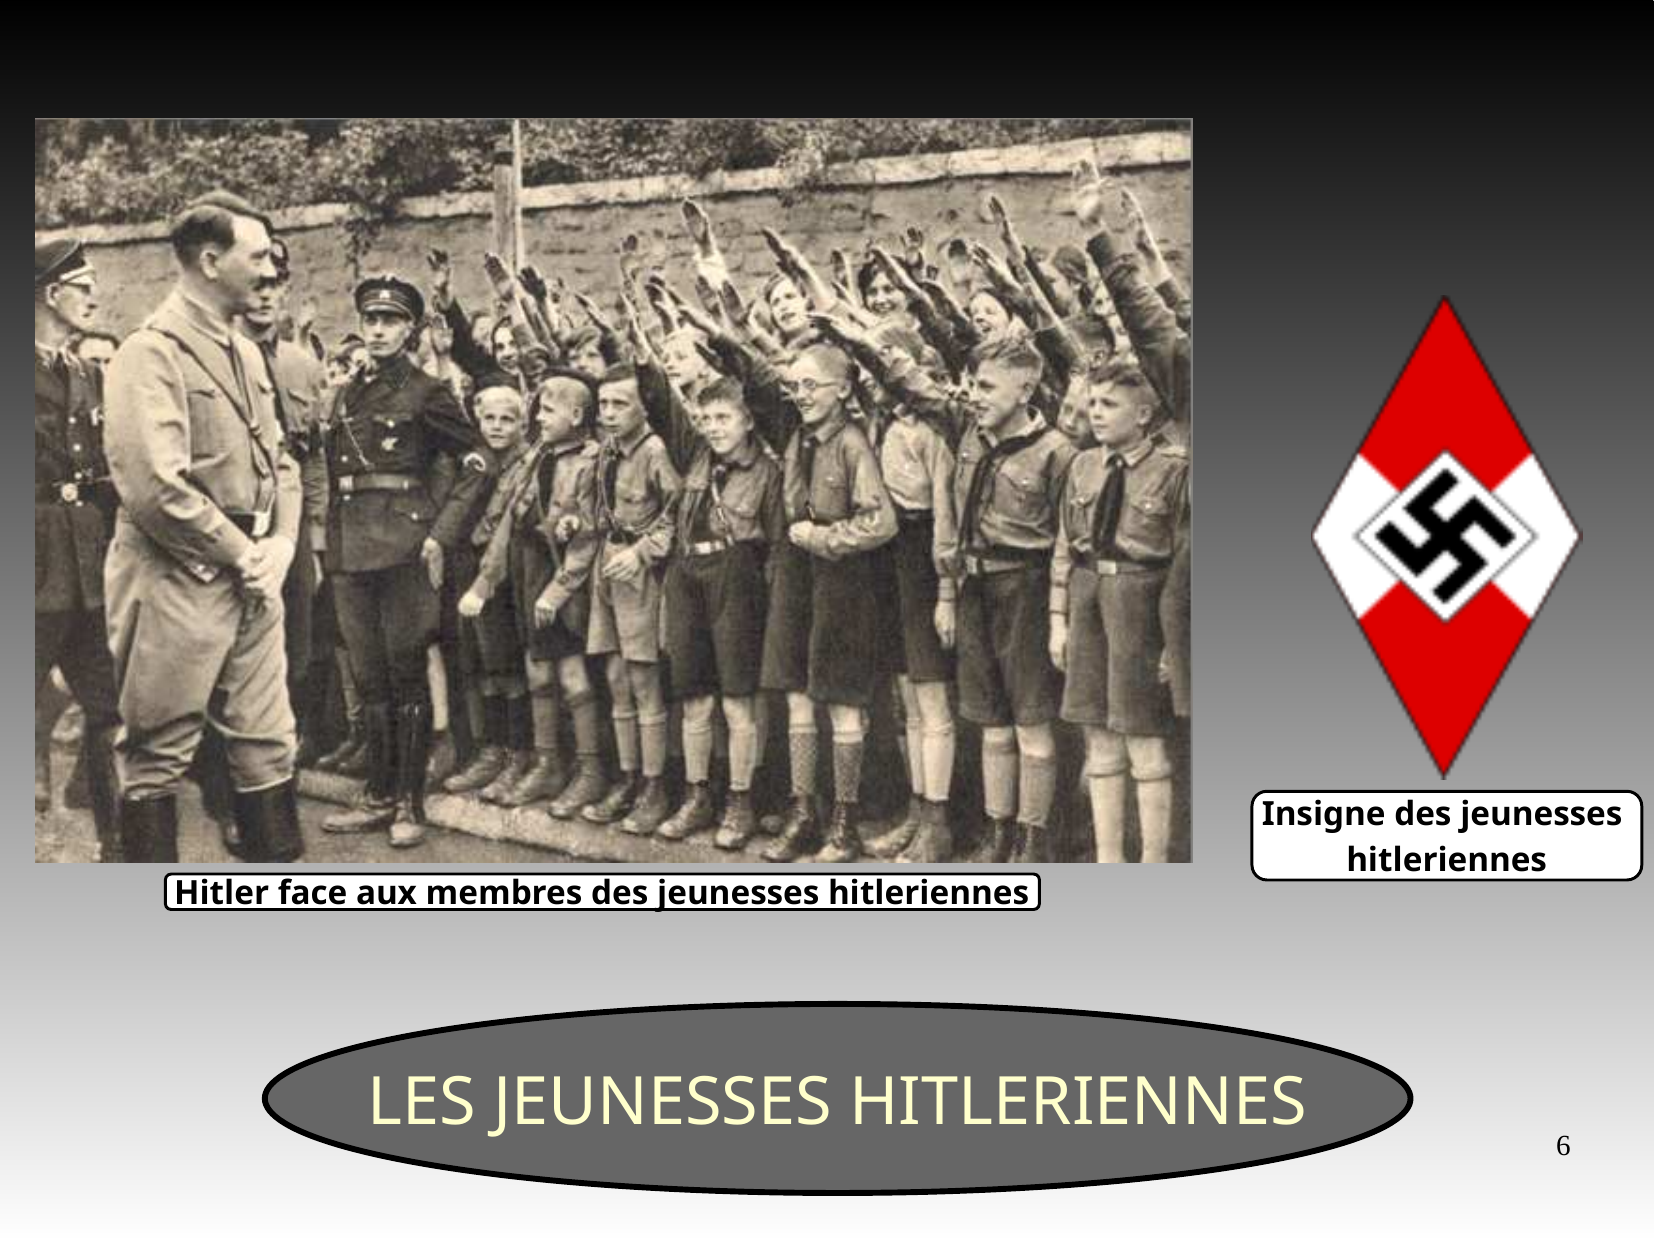

Insigne des jeunesses
hitleriennes
Hitler face aux membres des jeunesses hitleriennes
LES JEUNESSES HITLERIENNES
6